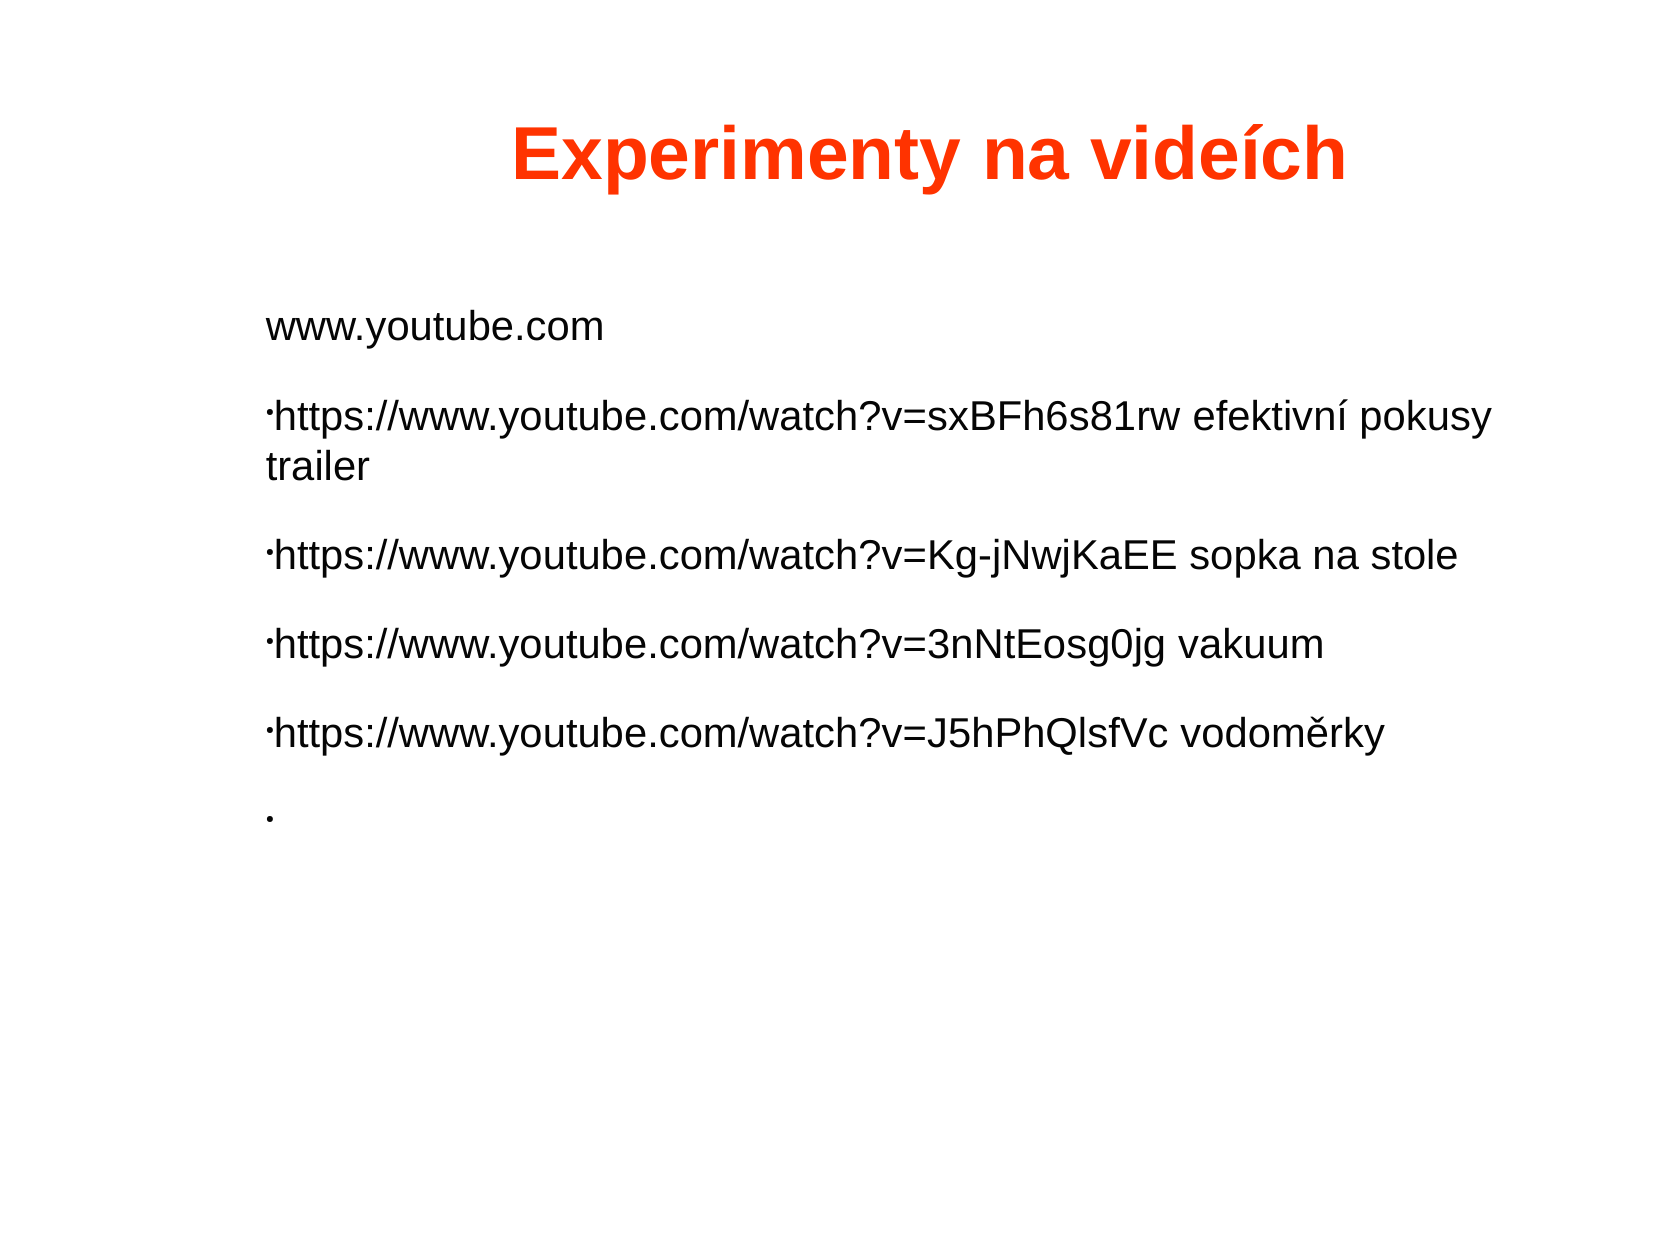

# Experimenty na videích
www.youtube.com
https://www.youtube.com/watch?v=sxBFh6s81rw efektivní pokusy trailer
https://www.youtube.com/watch?v=Kg-jNwjKaEE sopka na stole
https://www.youtube.com/watch?v=3nNtEosg0jg vakuum
https://www.youtube.com/watch?v=J5hPhQlsfVc vodoměrky